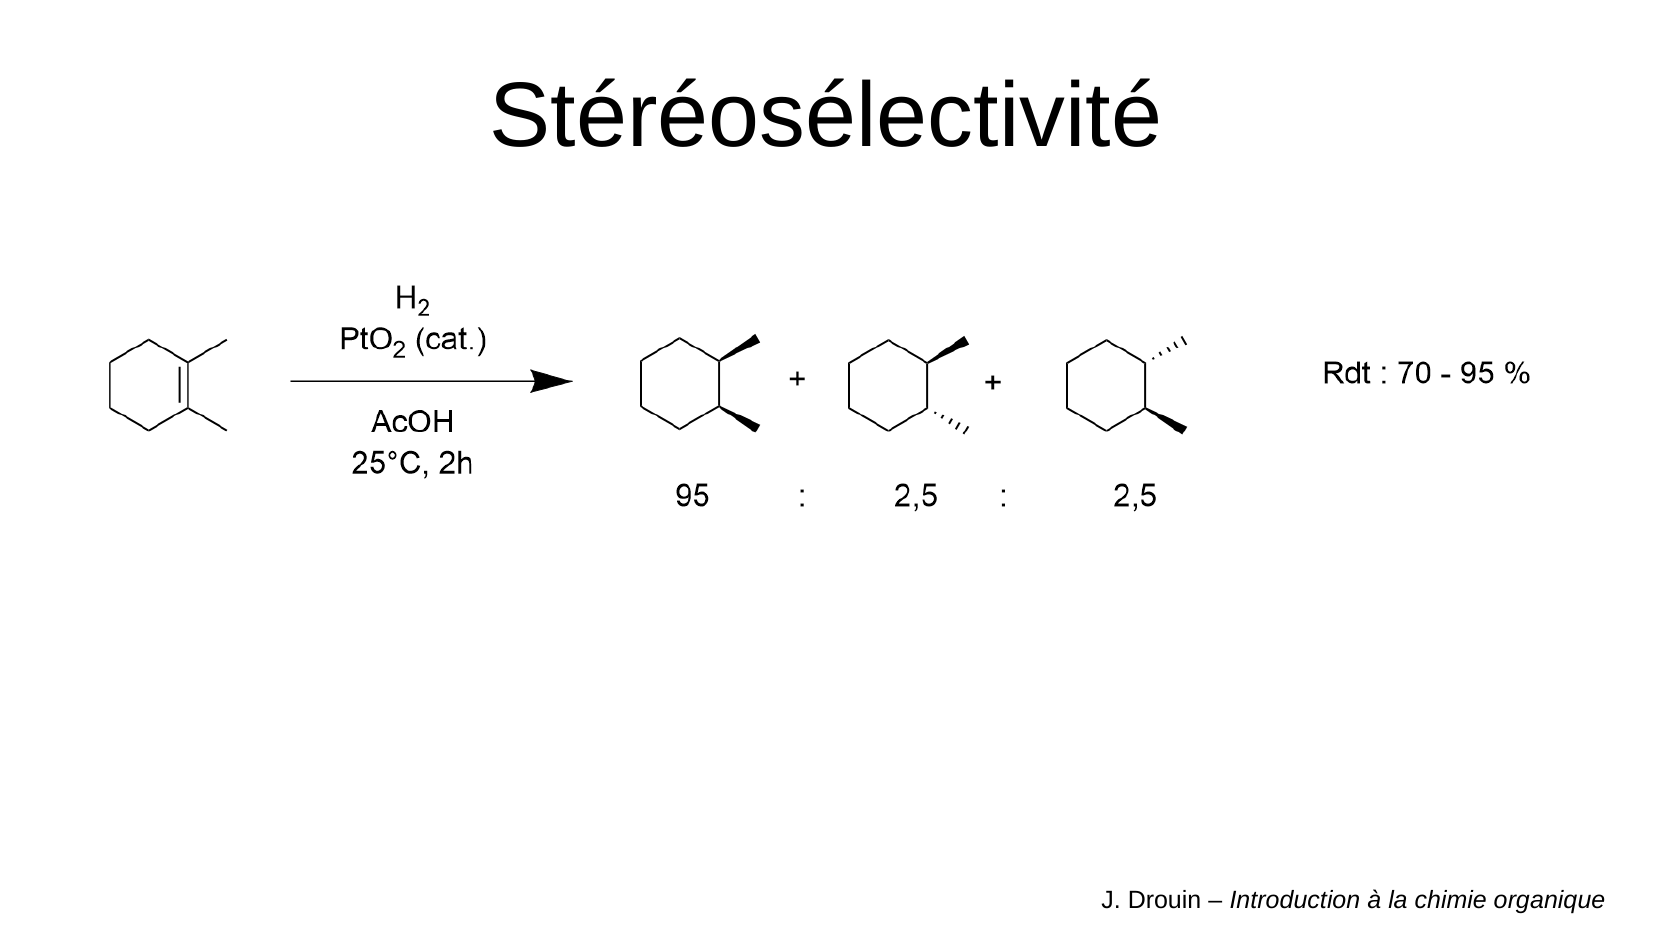

# Stéréosélectivité
J. Drouin – Introduction à la chimie organique